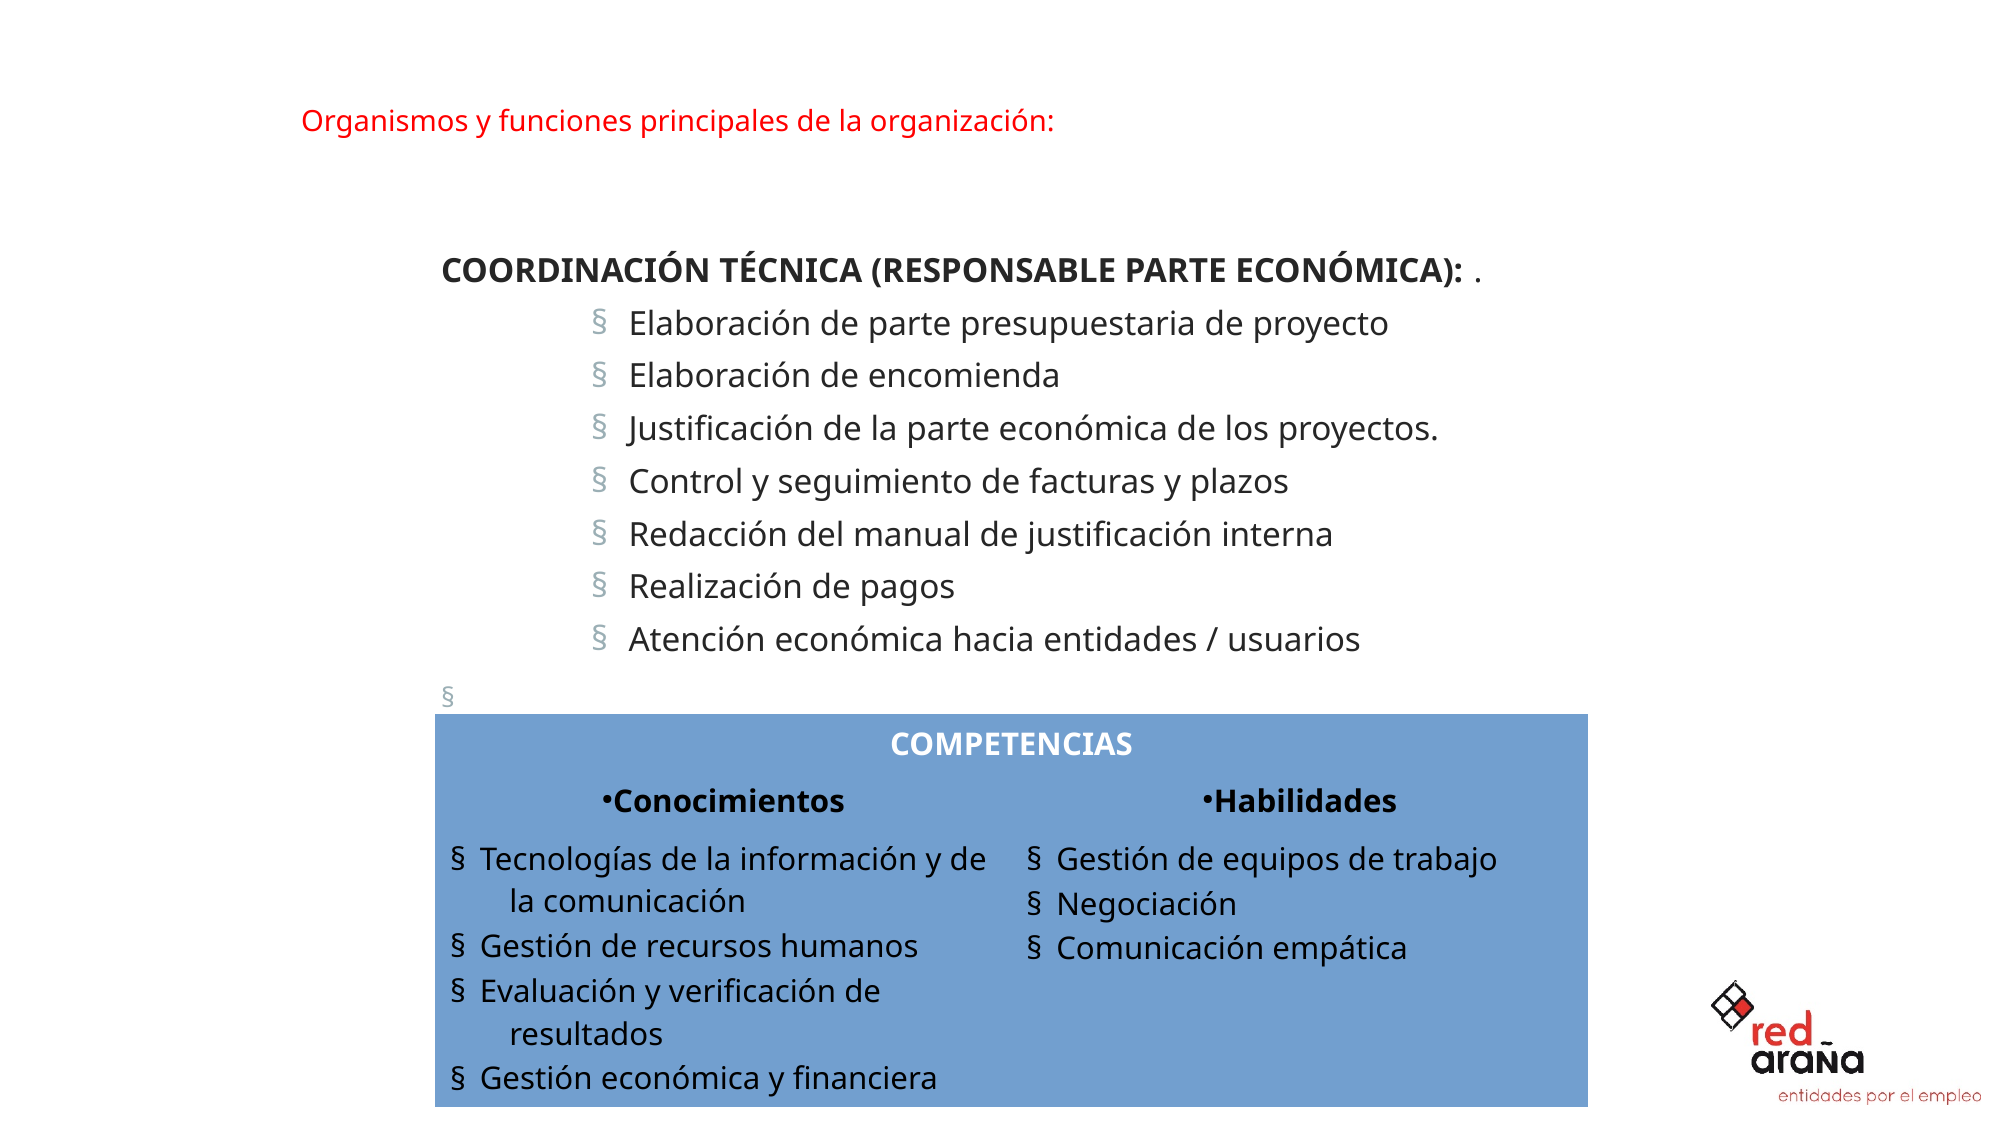

Organismos y funciones principales de la organización:
# COORDINACIÓN TÉCNICA (RESPONSABLE PARTE ECONÓMICA): .
Elaboración de parte presupuestaria de proyecto
Elaboración de encomienda
Justificación de la parte económica de los proyectos.
Control y seguimiento de facturas y plazos
Redacción del manual de justificación interna
Realización de pagos
Atención económica hacia entidades / usuarios
| COMPETENCIAS | |
| --- | --- |
| Conocimientos | Habilidades |
| Tecnologías de la información y de la comunicación Gestión de recursos humanos Evaluación y verificación de resultados Gestión económica y financiera | Gestión de equipos de trabajo Negociación Comunicación empática |